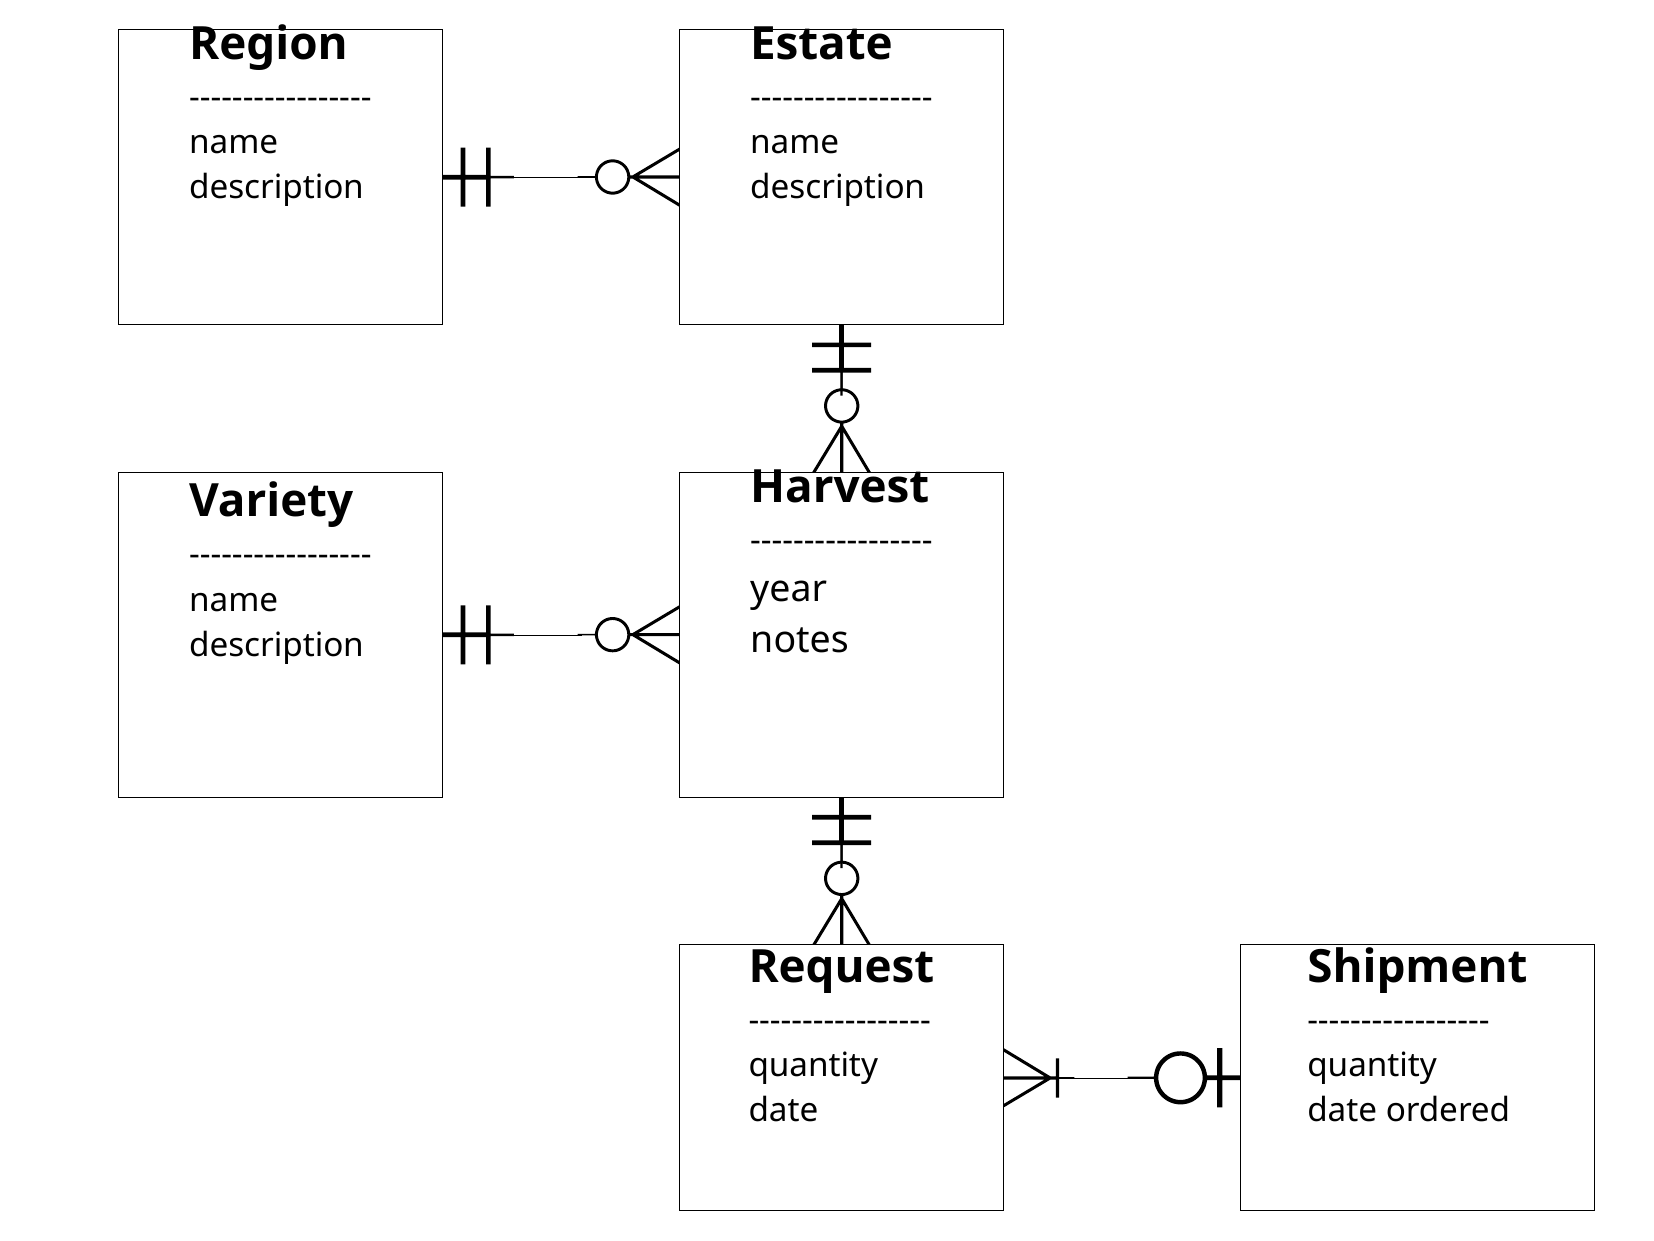

Region
-----------------
name
description
Estate
-----------------
name
description
Variety
-----------------
name
description
Harvest
-----------------
year
notes
Request
-----------------
quantity
date
Shipment
-----------------
quantity
date ordered